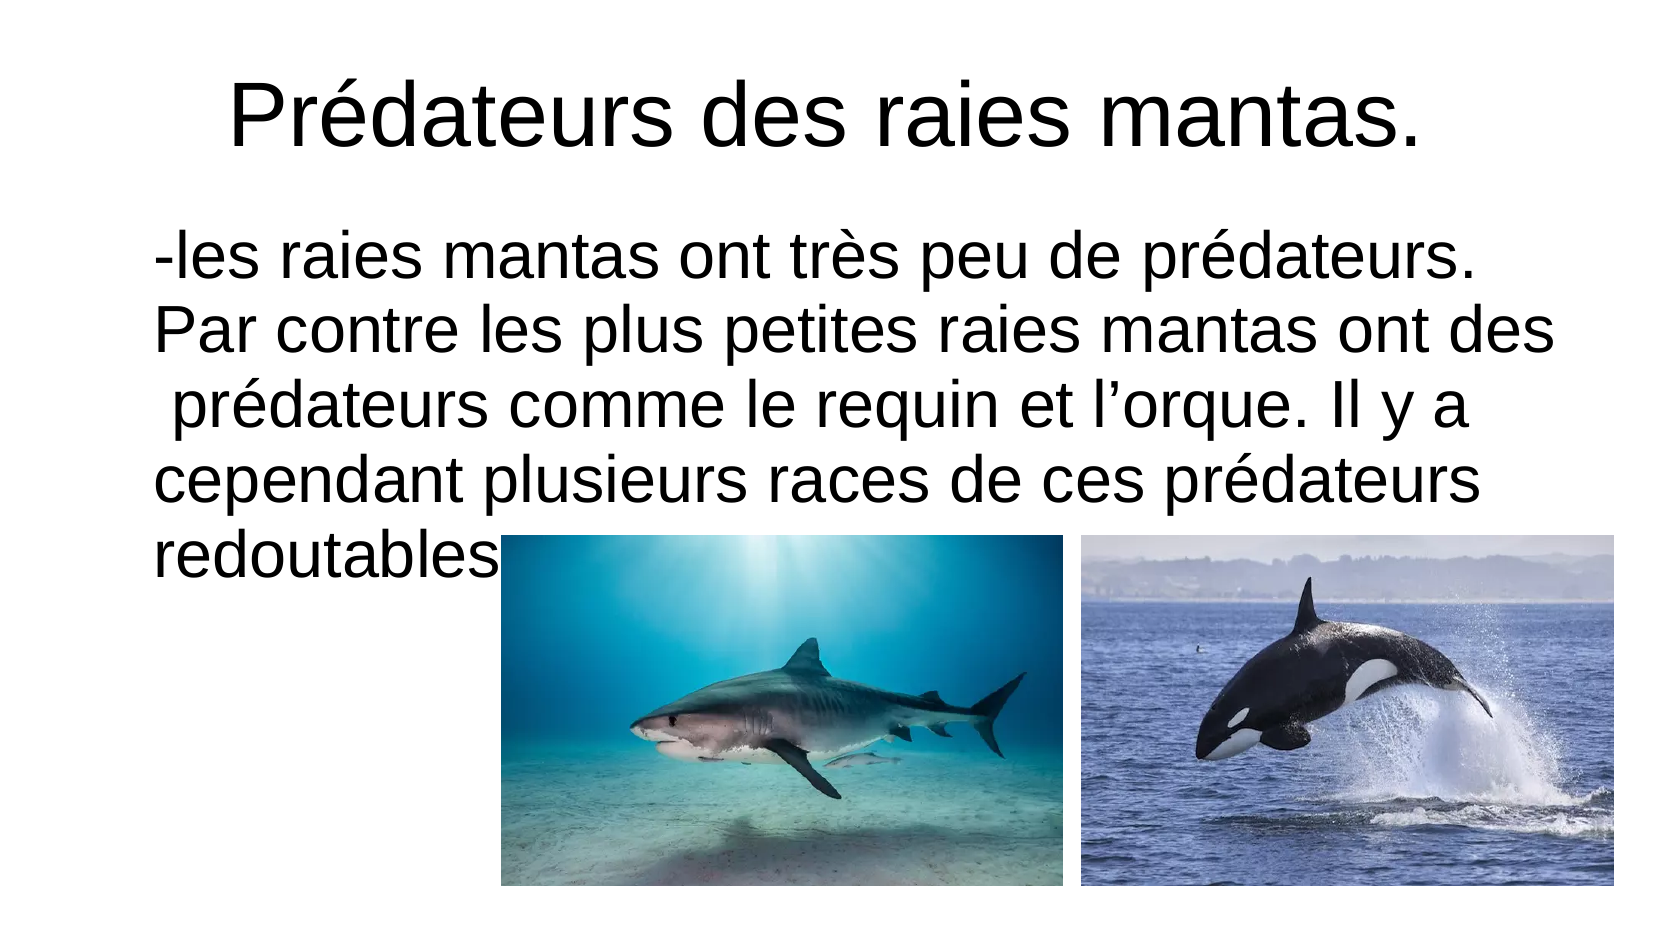

# Prédateurs des raies mantas.
-les raies mantas ont très peu de prédateurs. Par contre les plus petites raies mantas ont des prédateurs comme le requin et l’orque. Il y a cependant plusieurs races de ces prédateurs redoutables.